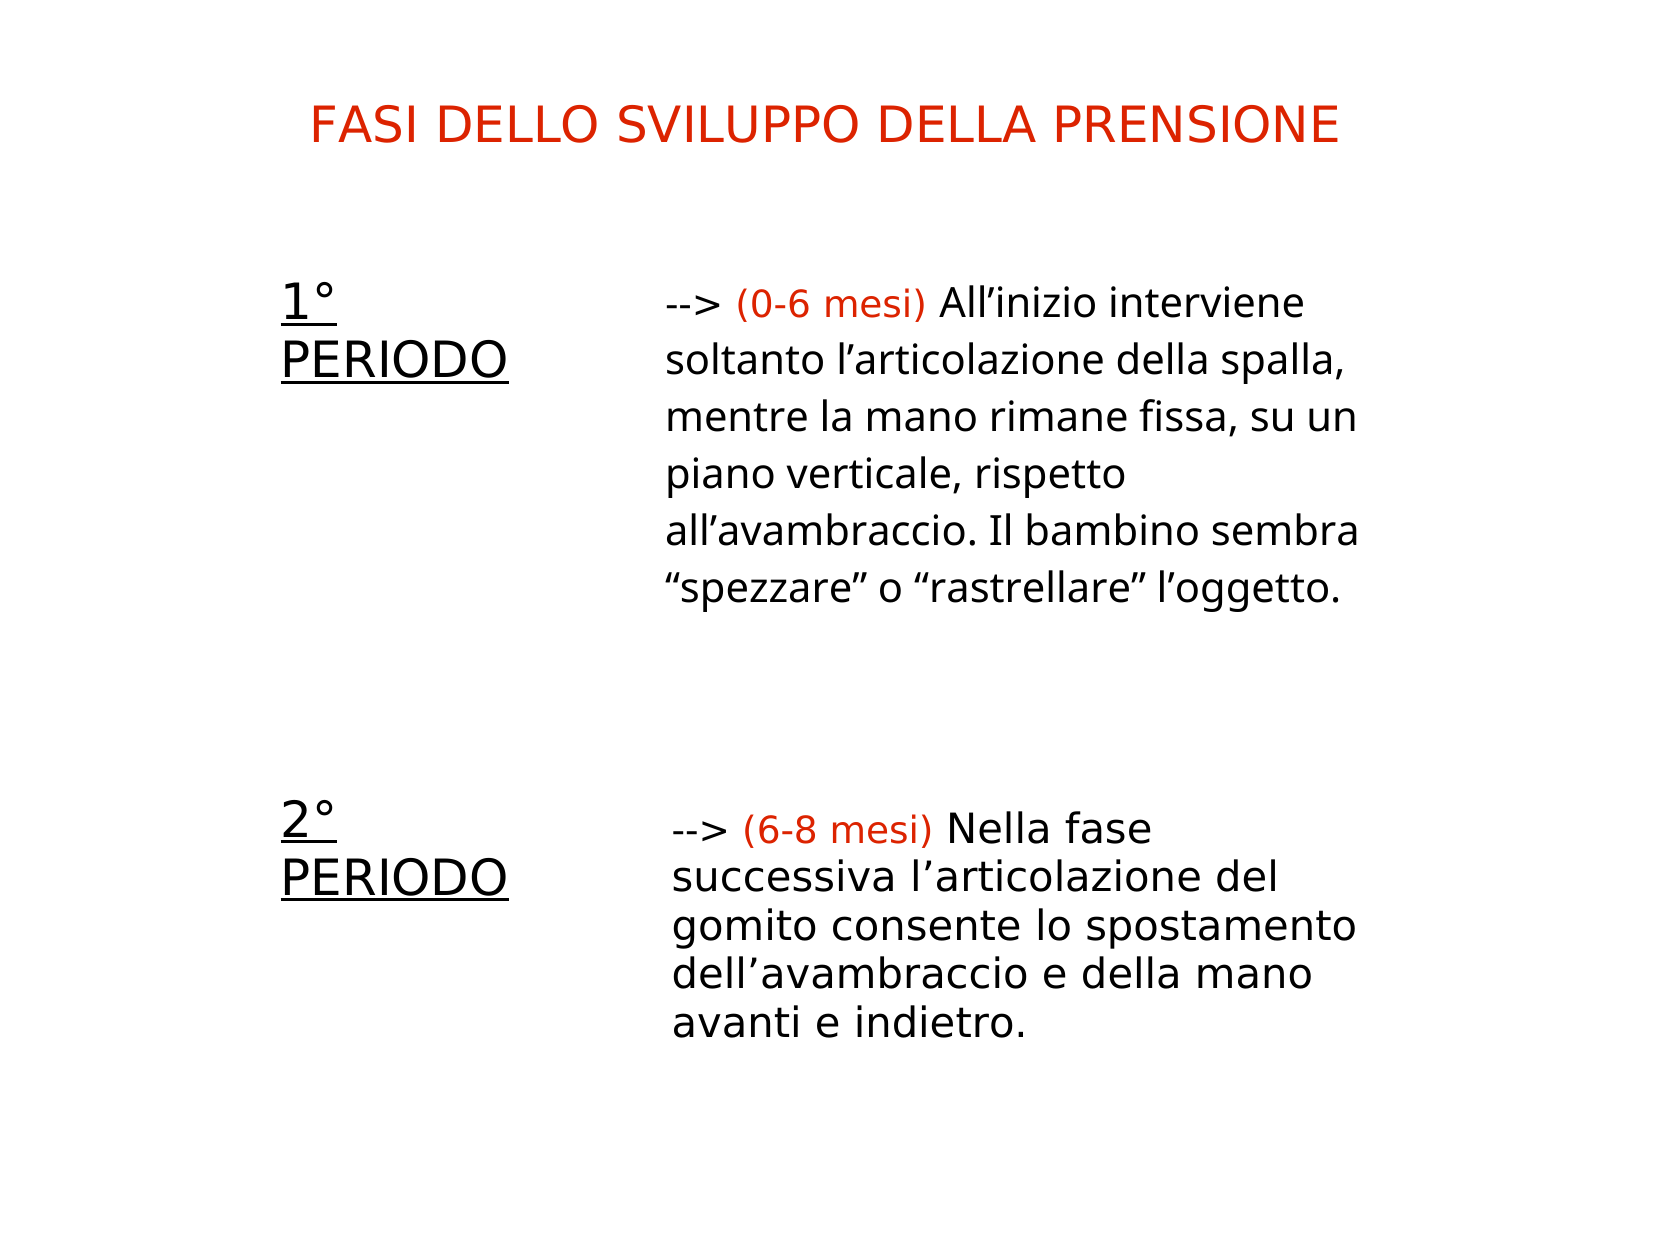

FASI DELLO SVILUPPO DELLA PRENSIONE
1° PERIODO
--> (0-6 mesi) All’inizio interviene soltanto l’articolazione della spalla, mentre la mano rimane fissa, su un piano verticale, rispetto all’avambraccio. Il bambino sembra “spezzare” o “rastrellare” l’oggetto.
2° PERIODO
--> (6-8 mesi) Nella fase successiva l’articolazione del gomito consente lo spostamento dell’avambraccio e della mano avanti e indietro.